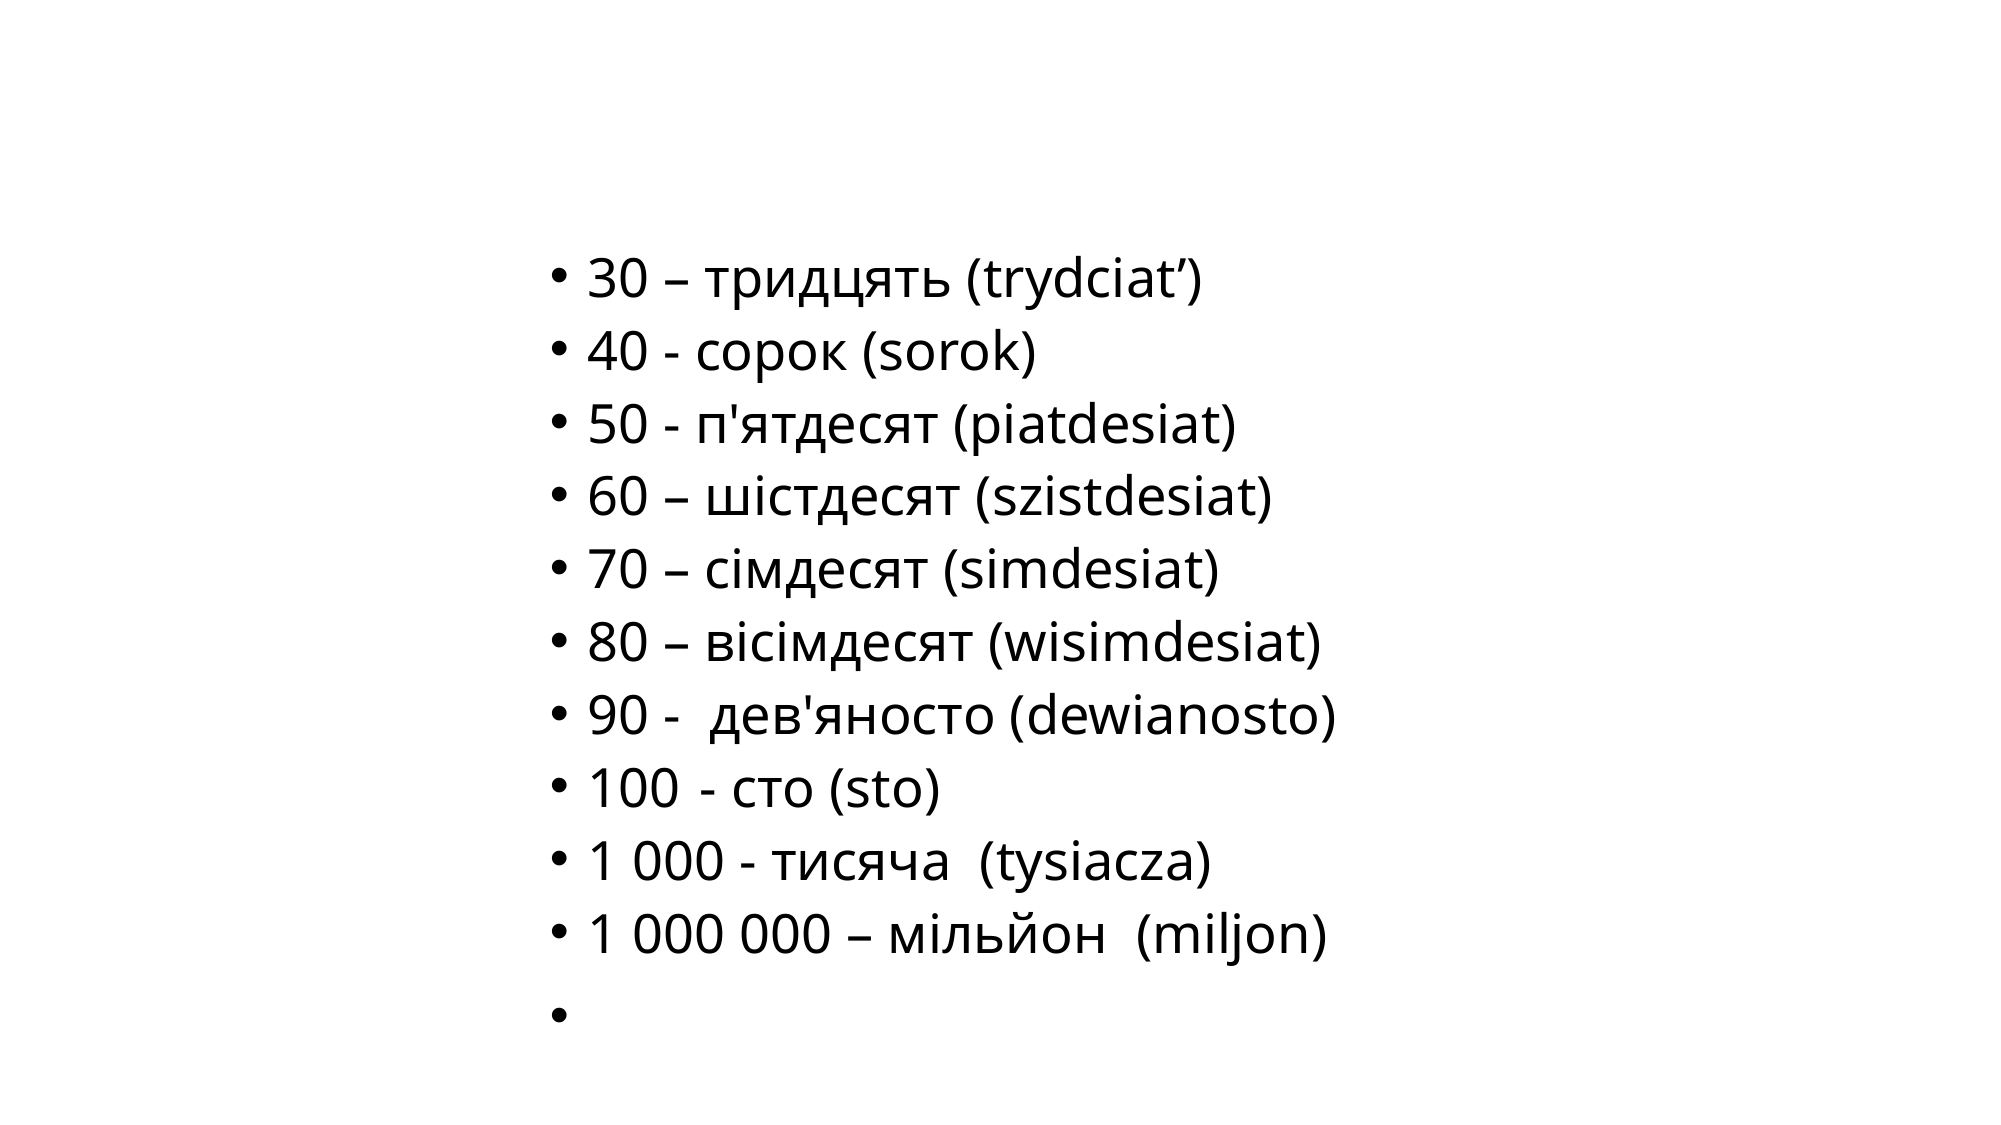

#
30 – тридцять (trydciat’)
40 - сорок (sorok)
50 - п'ятдесят (piatdesiat)
60 – шістдесят (szistdesiat)
70 – сімдесят (simdesiat)
80 – вісімдесят (wisimdesiat)
90 - дев'яносто (dewianosto)
100	- сто (sto)
1 000 - тисяча (tysiacza)
1 000 000 – мільйон (miljon)